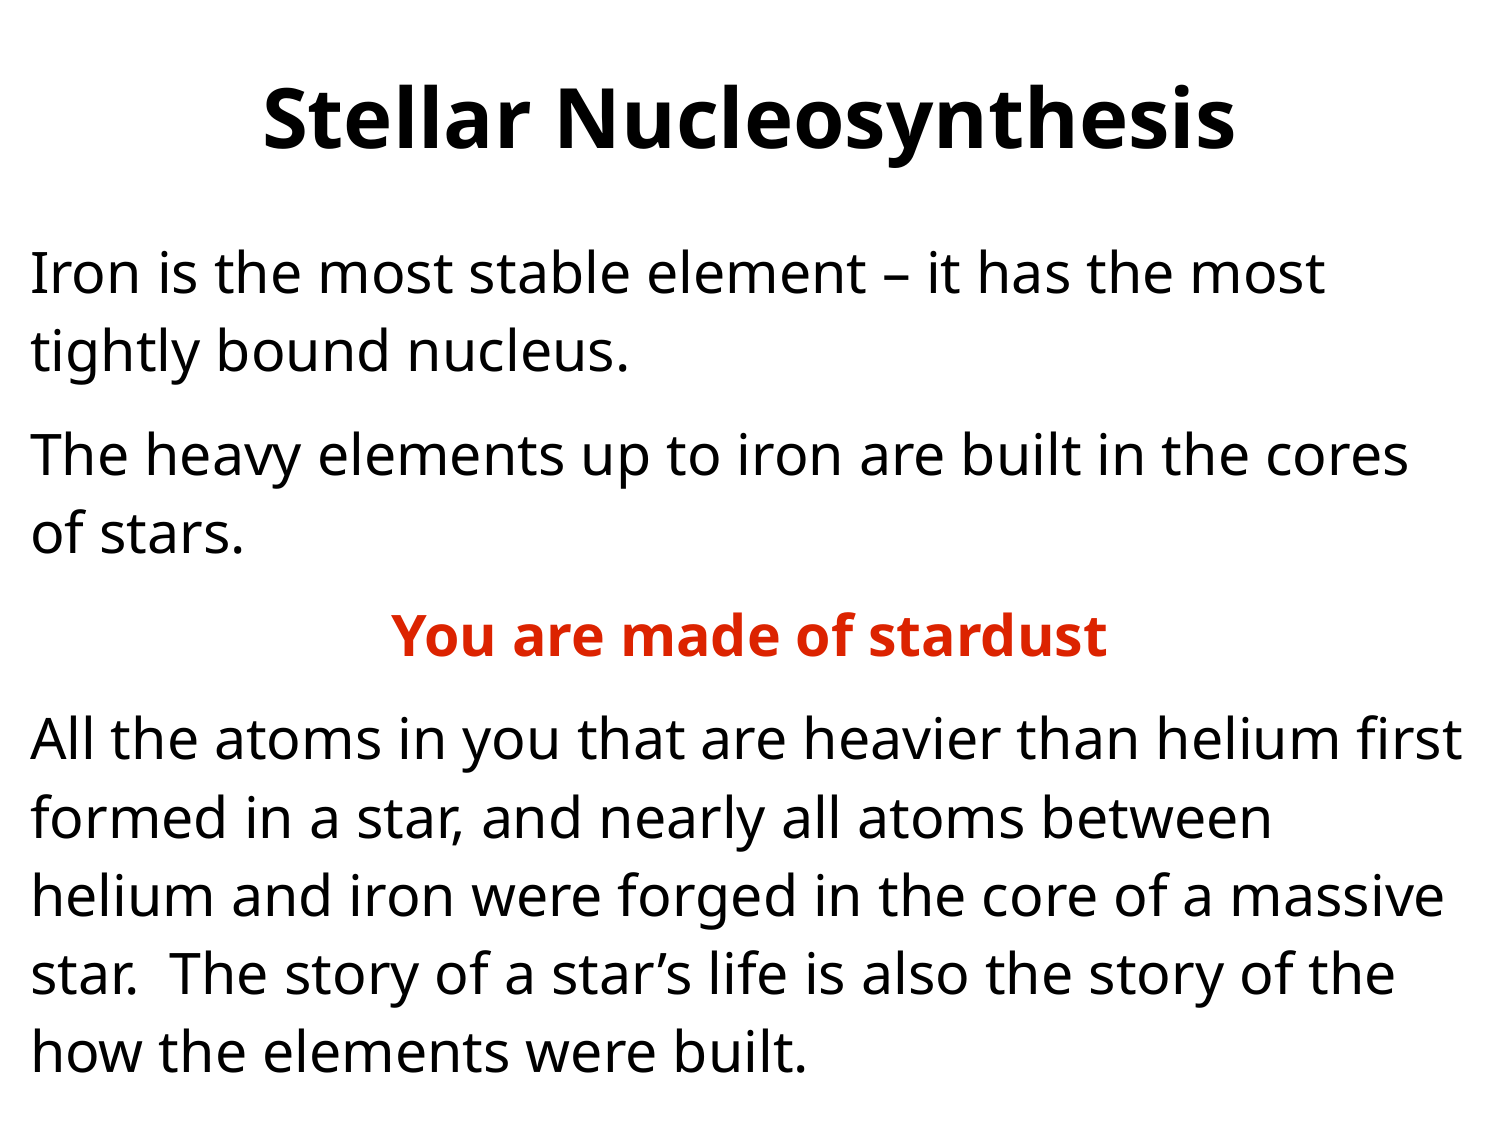

# Stellar Nucleosynthesis
Iron is the most stable element – it has the most tightly bound nucleus.
The heavy elements up to iron are built in the cores of stars.
You are made of stardust
All the atoms in you that are heavier than helium first formed in a star, and nearly all atoms between helium and iron were forged in the core of a massive star. The story of a star’s life is also the story of the how the elements were built.